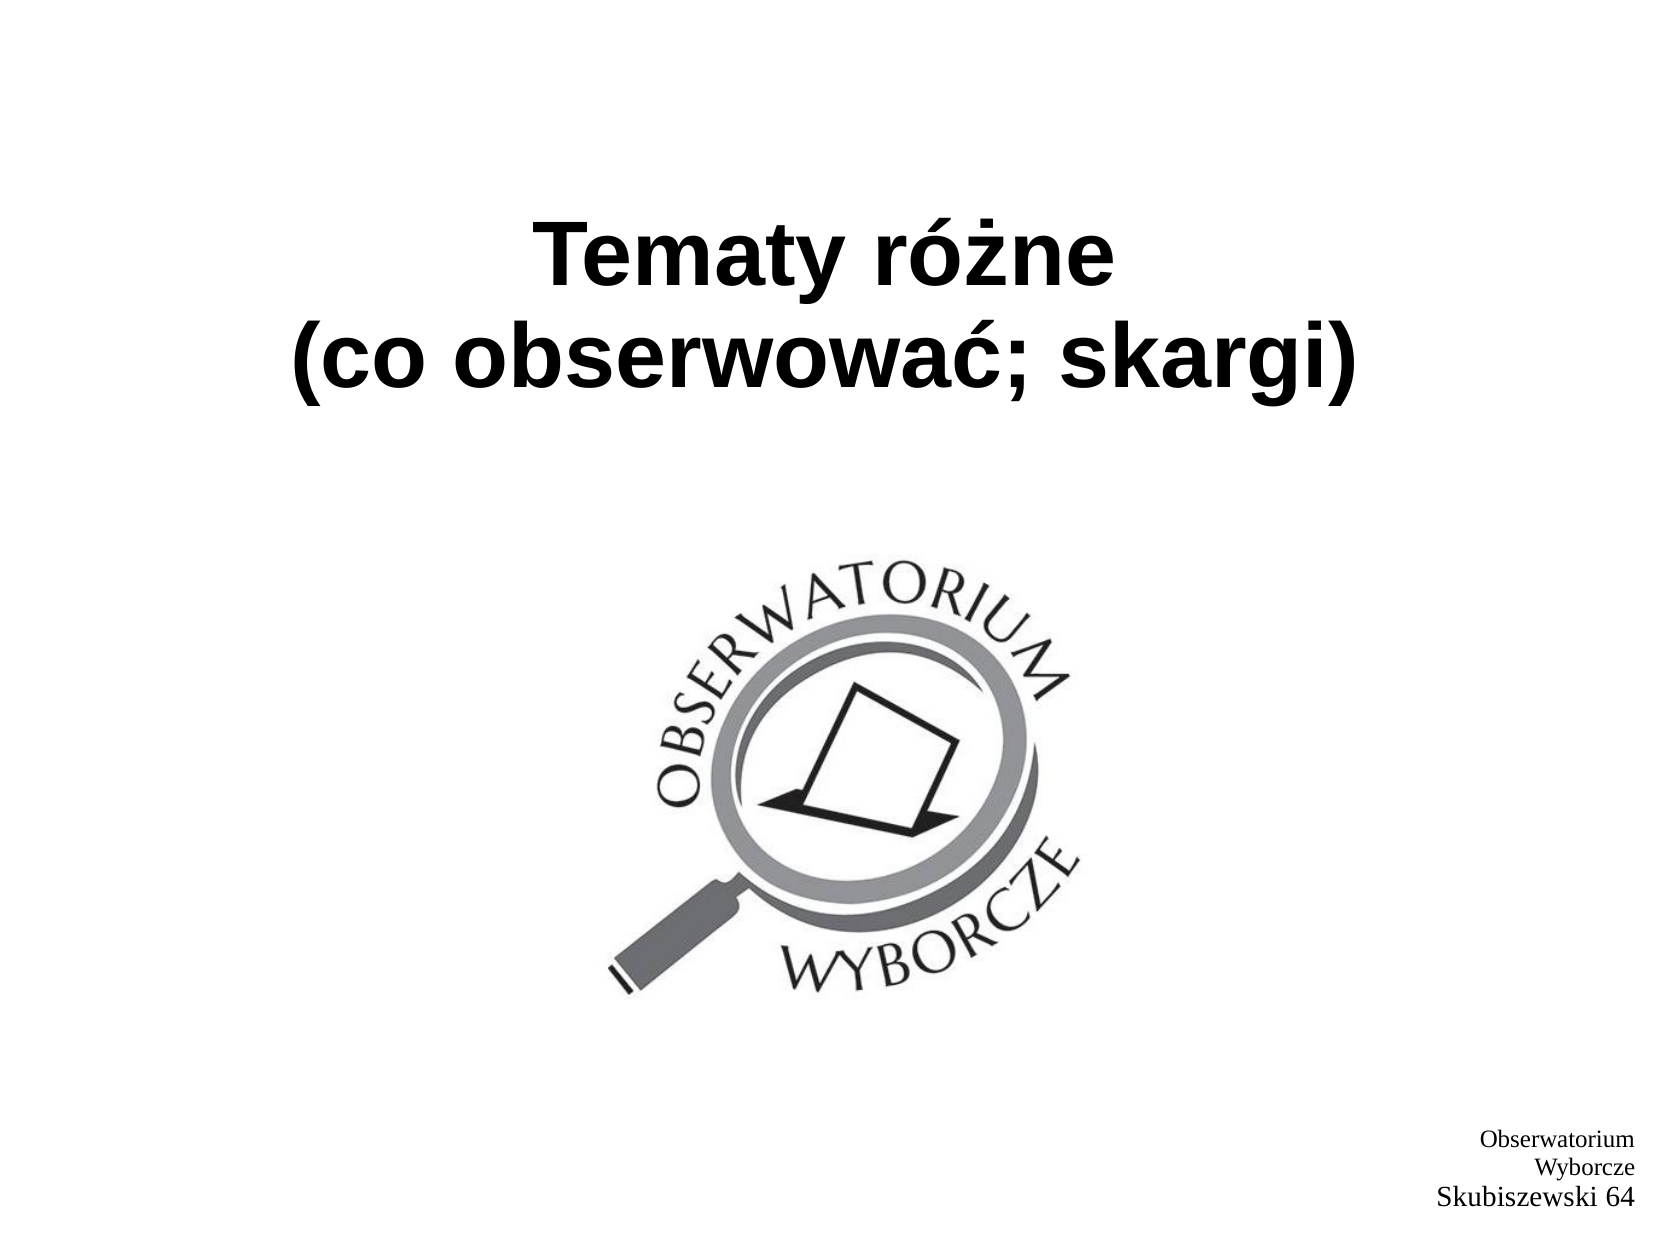

# Tematy różne (co obserwować; skargi)
64